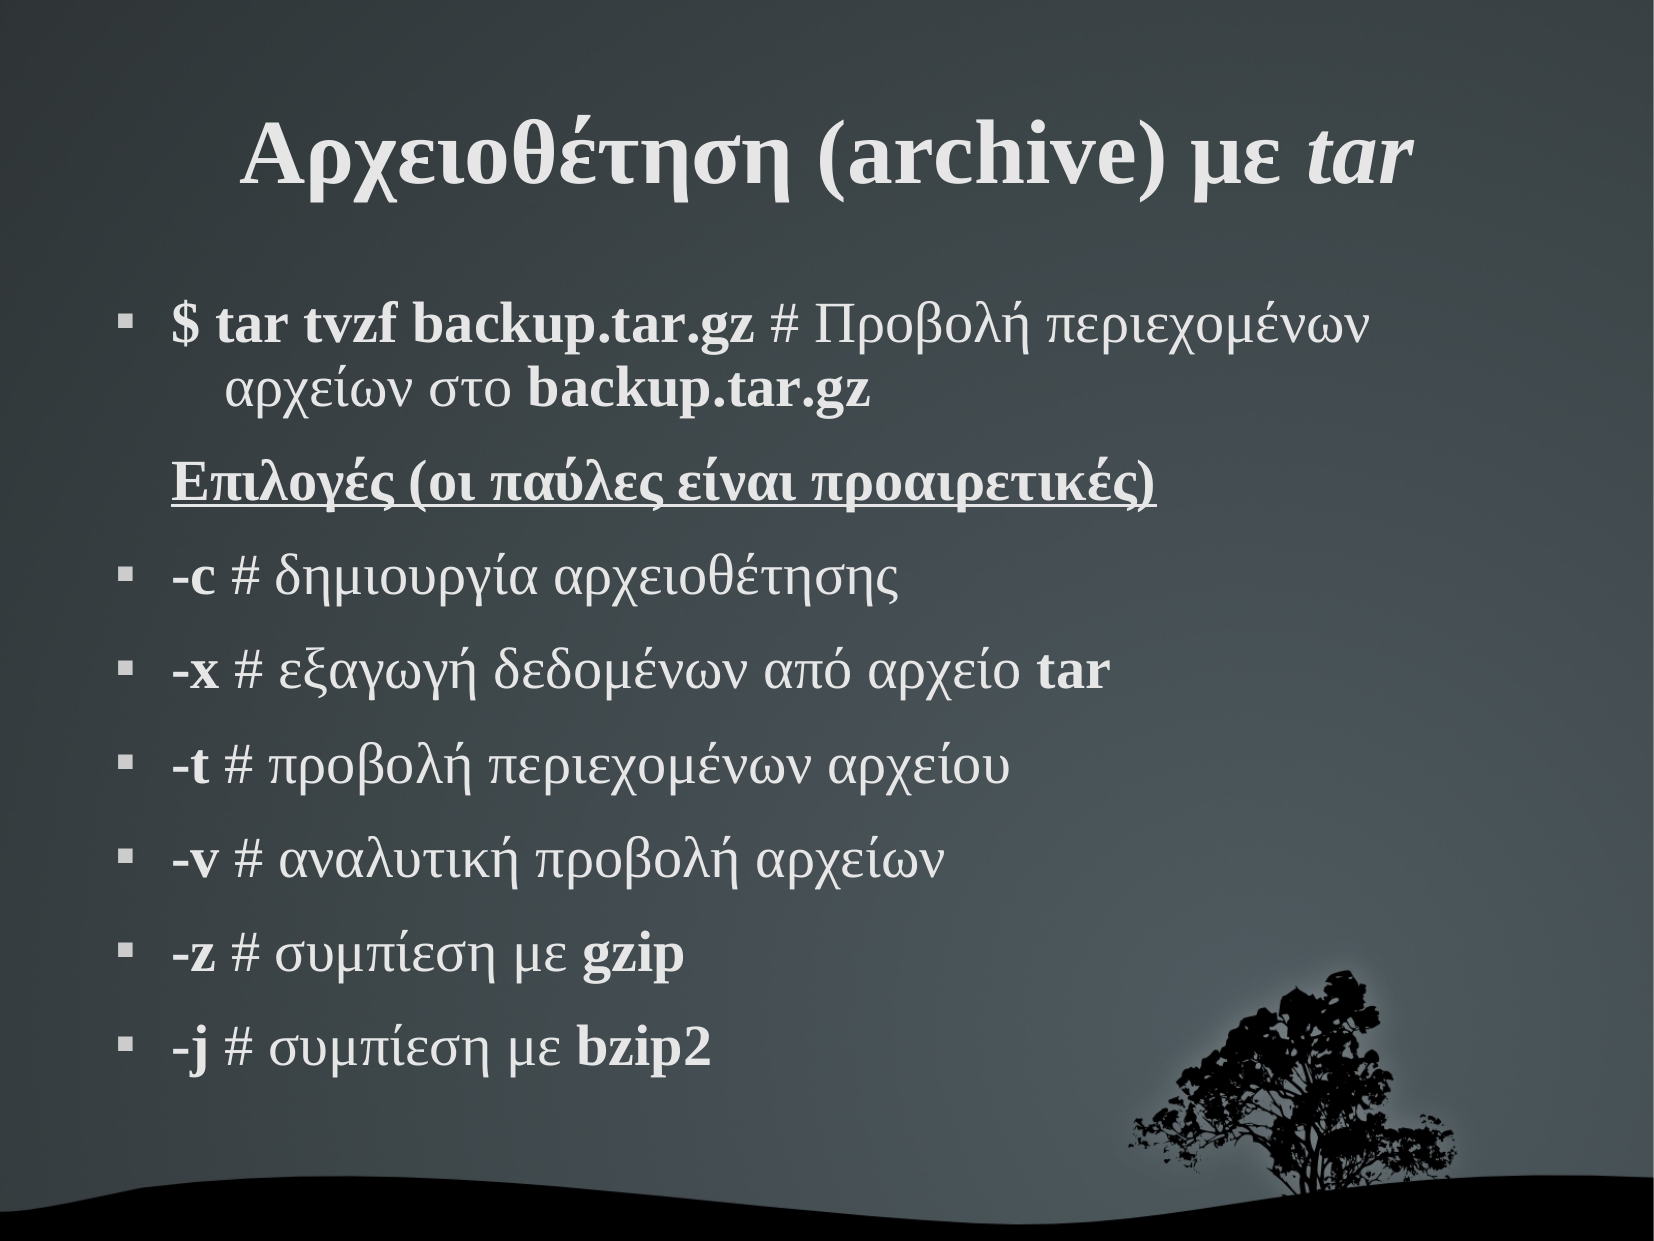

Αρχειοθέτηση (archive) με tar
# $ tar tvzf backup.tar.gz # Προβολή περιεχομένων αρχείων στο backup.tar.gz
Επιλογές (οι παύλες είναι προαιρετικές)
-c # δημιουργία αρχειοθέτησης
-x # εξαγωγή δεδομένων από αρχείο tar
-t # προβολή περιεχομένων αρχείου
-v # αναλυτική προβολή αρχείων
-z # συμπίεση με gzip
-j # συμπίεση με bzip2